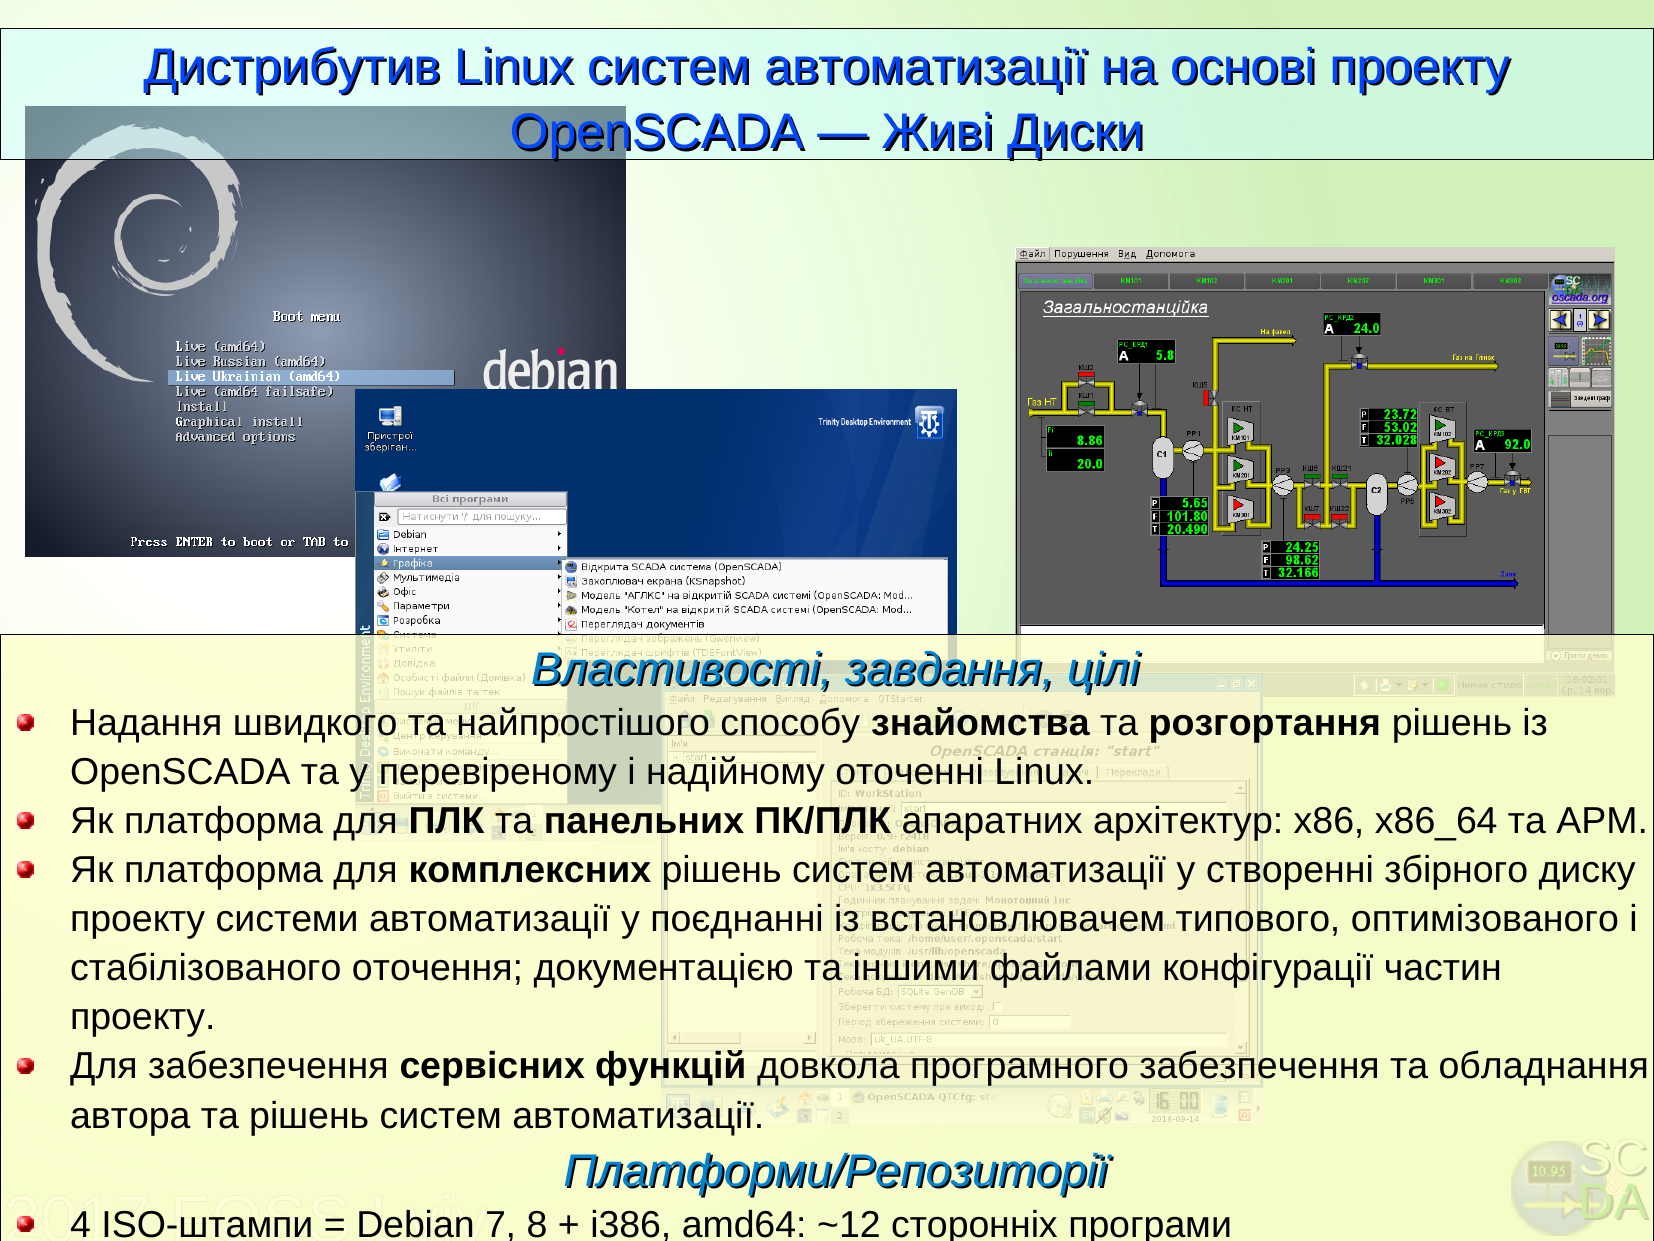

# Дистрибутив Linux систем автоматизації на основі проекту OpenSCADA — Живі Диски
Властивості, завдання, цілі
Надання швидкого та найпростішого способу знайомства та розгортання рішень із OpenSCADA та у перевіреному і надійному оточенні Linux.
Як платформа для ПЛК та панельних ПК/ПЛК апаратних архітектур: x86, x86_64 та АРМ.
Як платформа для комплексних рішень систем автоматизації у створенні збірного диску проекту системи автоматизації у поєднанні із встановлювачем типового, оптимізованого і стабілізованого оточення; документацією та іншими файлами конфігурації частин проекту.
Для забезпечення сервісних функцій довкола програмного забезпечення та обладнання автора та рішень систем автоматизації.
Платформи/Репозиторії
4 ISO-штампи = Debian 7, 8 + i386, amd64: ~12 сторонніх програми
1 ISO-штамп = AltLinux 6 + i586: ~20 сторонніх програми